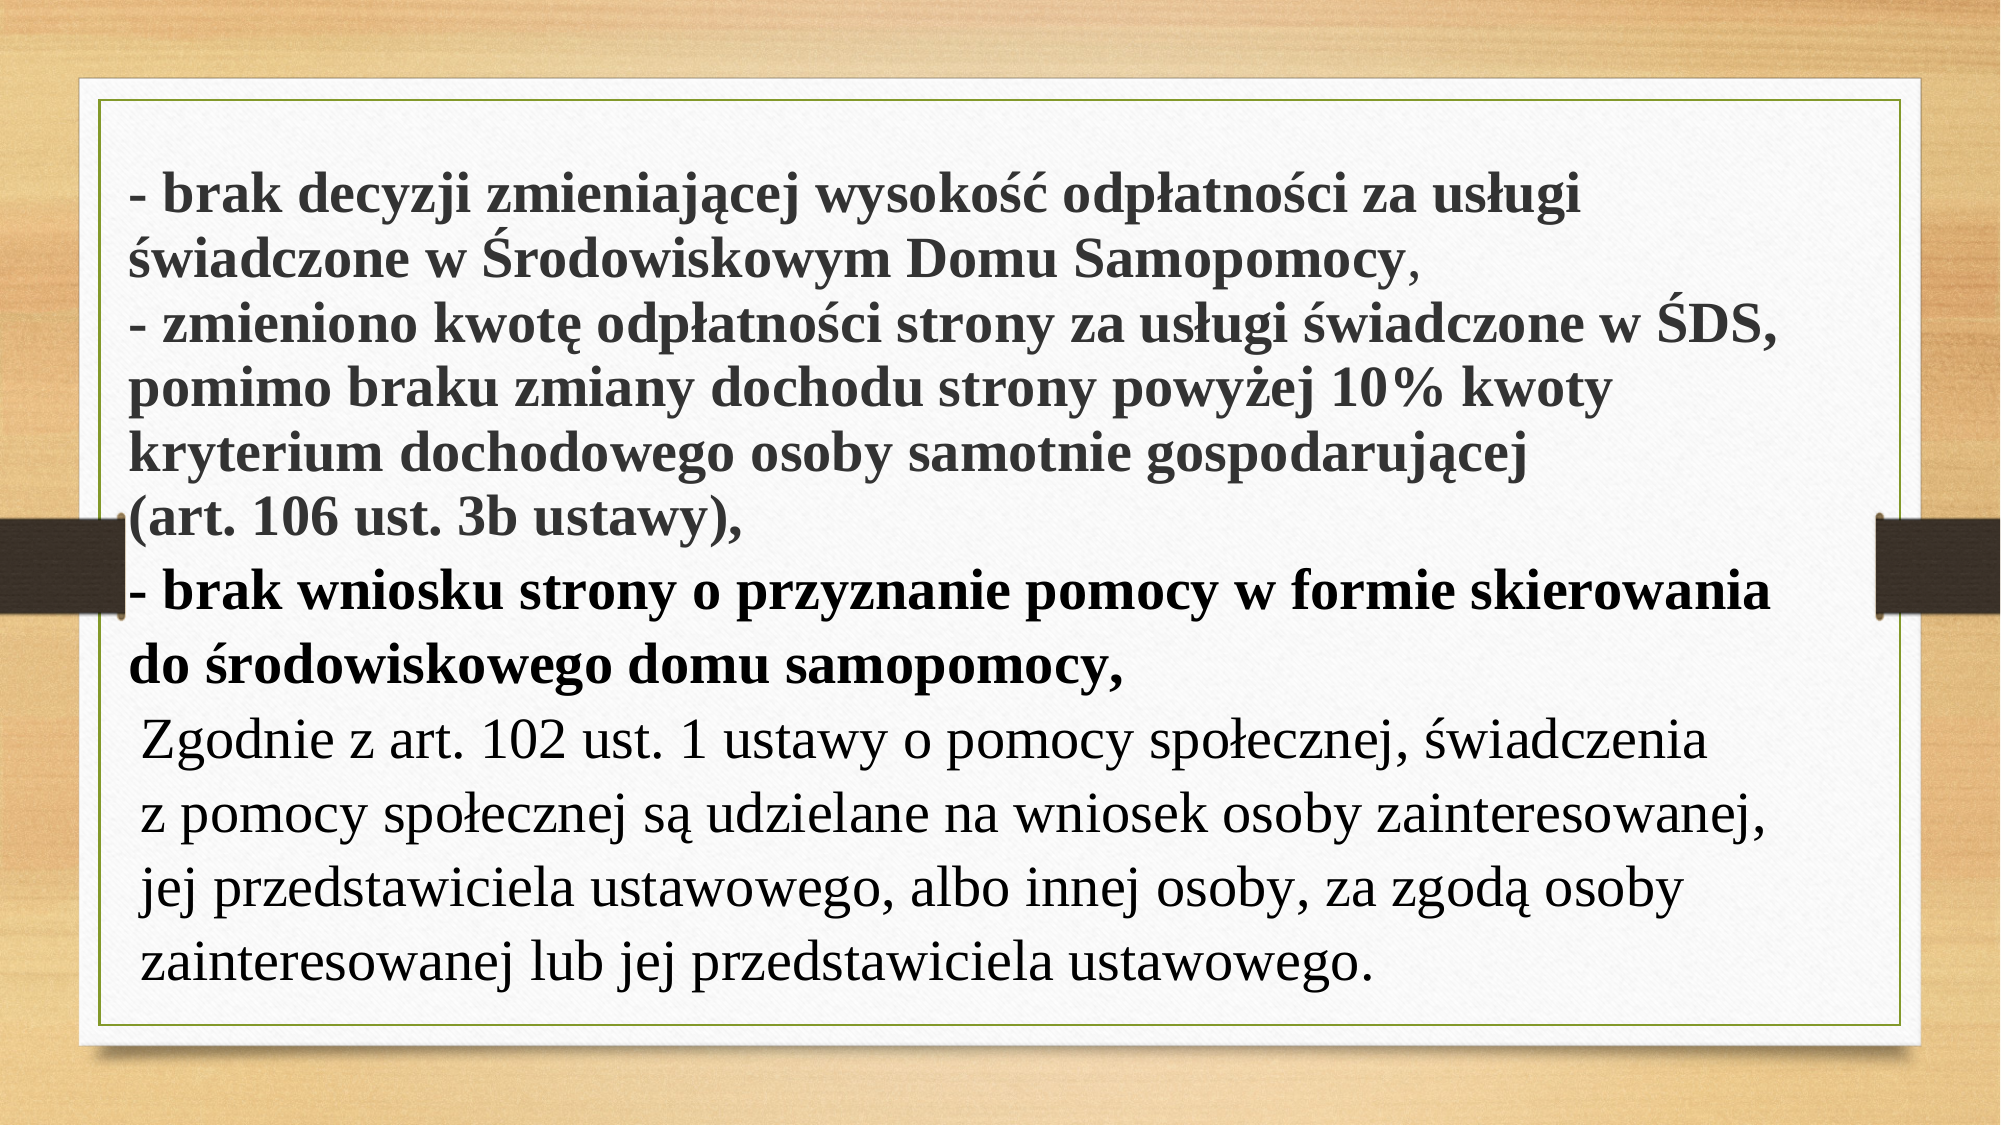

- brak decyzji zmieniającej wysokość odpłatności za usługi
świadczone w Środowiskowym Domu Samopomocy,
- zmieniono kwotę odpłatności strony za usługi świadczone w ŚDS,
pomimo braku zmiany dochodu strony powyżej 10% kwoty
kryterium dochodowego osoby samotnie gospodarującej
(art. 106 ust. 3b ustawy),
- brak wniosku strony o przyznanie pomocy w formie skierowania
do środowiskowego domu samopomocy,
Zgodnie z art. 102 ust. 1 ustawy o pomocy społecznej, świadczenia
z pomocy społecznej są udzielane na wniosek osoby zainteresowanej,
jej przedstawiciela ustawowego, albo innej osoby, za zgodą osoby
zainteresowanej lub jej przedstawiciela ustawowego.
.